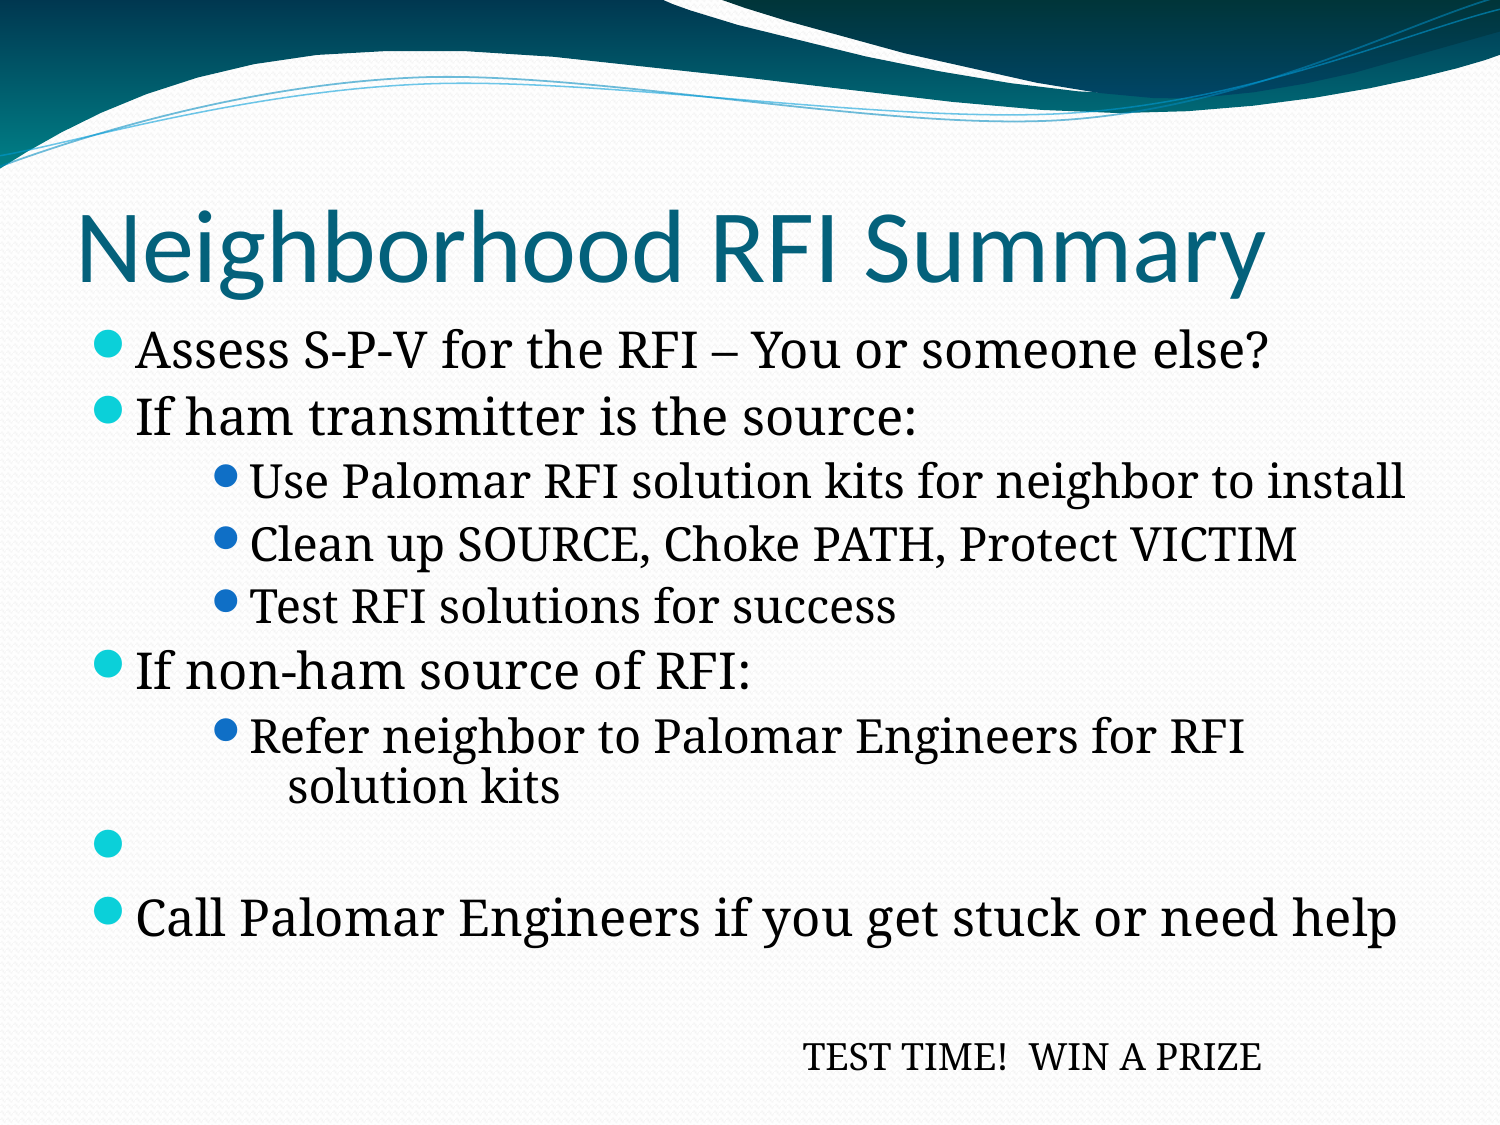

# Neighborhood RFI Summary
Assess S-P-V for the RFI – You or someone else?
If ham transmitter is the source:
Use Palomar RFI solution kits for neighbor to install
Clean up SOURCE, Choke PATH, Protect VICTIM
Test RFI solutions for success
If non-ham source of RFI:
Refer neighbor to Palomar Engineers for RFI solution kits
Call Palomar Engineers if you get stuck or need help
TEST TIME! WIN A PRIZE